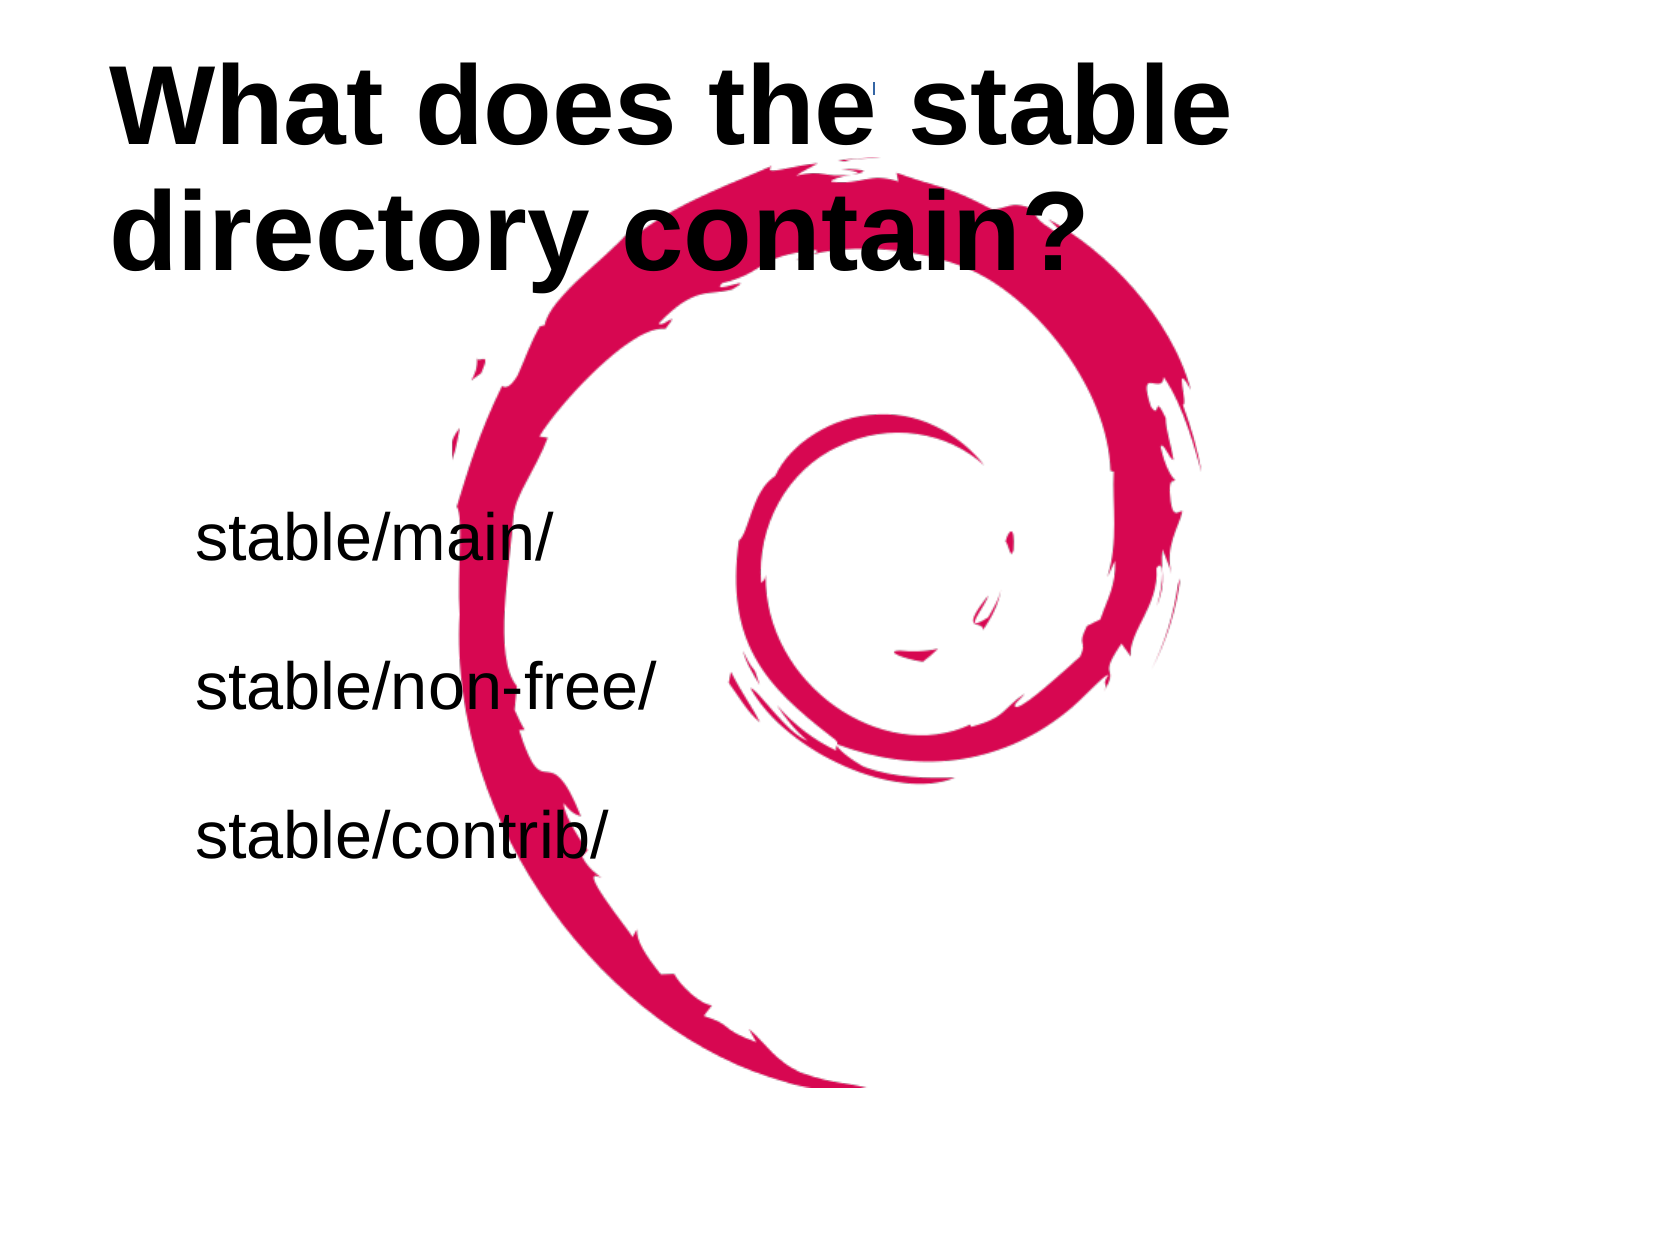

What does the stable directory contain?
 stable/main/
 stable/non-free/
 stable/contrib/